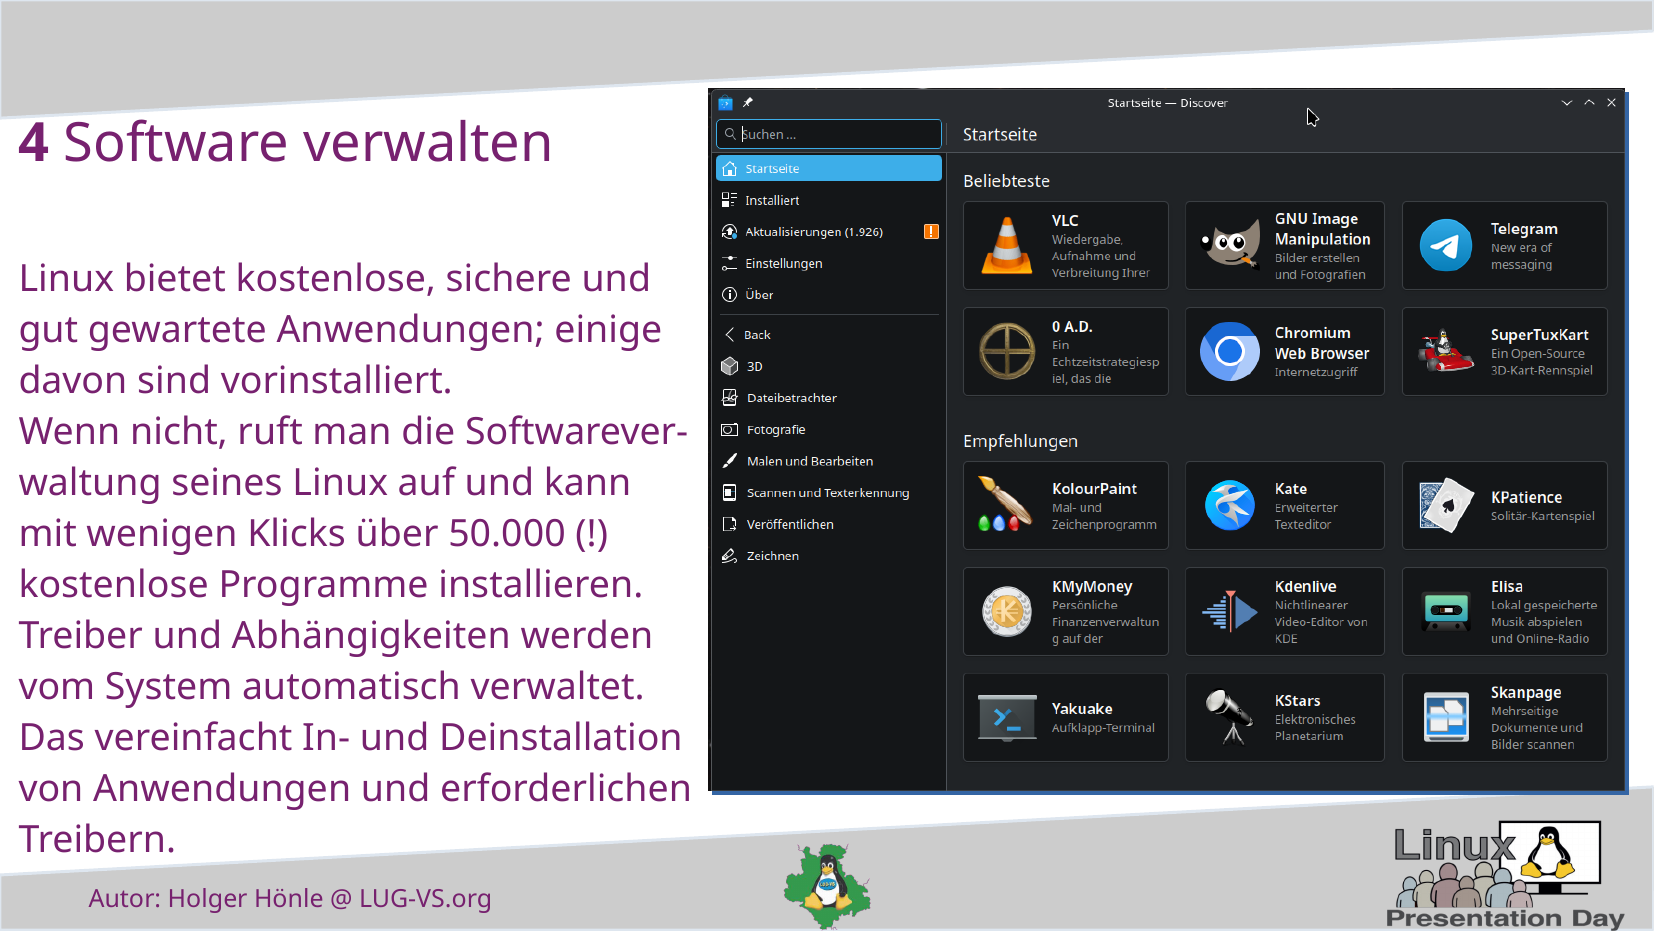

# 4 Software verwalten
Linux bietet kostenlose, sichere und
gut gewartete Anwendungen; einige
davon sind vorinstalliert.
Wenn nicht, ruft man die Softwarever-
waltung seines Linux auf und kann
mit wenigen Klicks über 50.000 (!)
kostenlose Programme installieren.
Treiber und Abhängigkeiten werden
vom System automatisch verwaltet.
Das vereinfacht In- und Deinstallation
von Anwendungen und erforderlichen
Treibern.
Autor: Holger Hönle @ LUG-VS.org